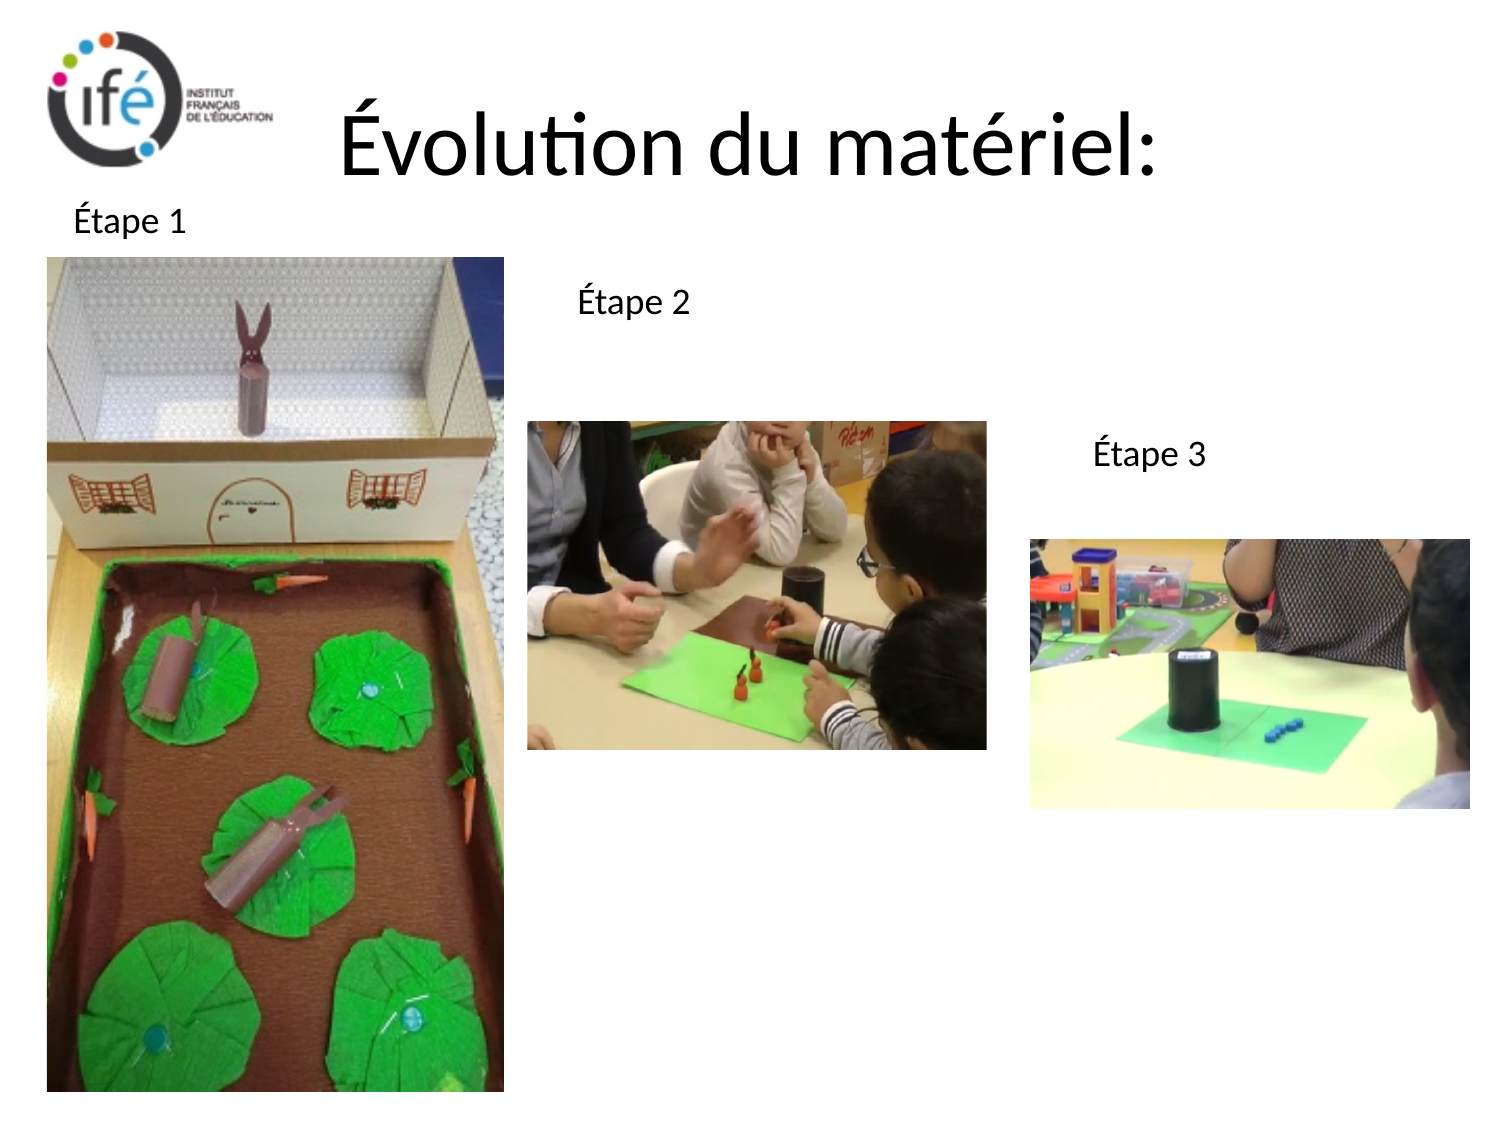

# Évolution du matériel:
Étape 1
Étape 2
Étape 3